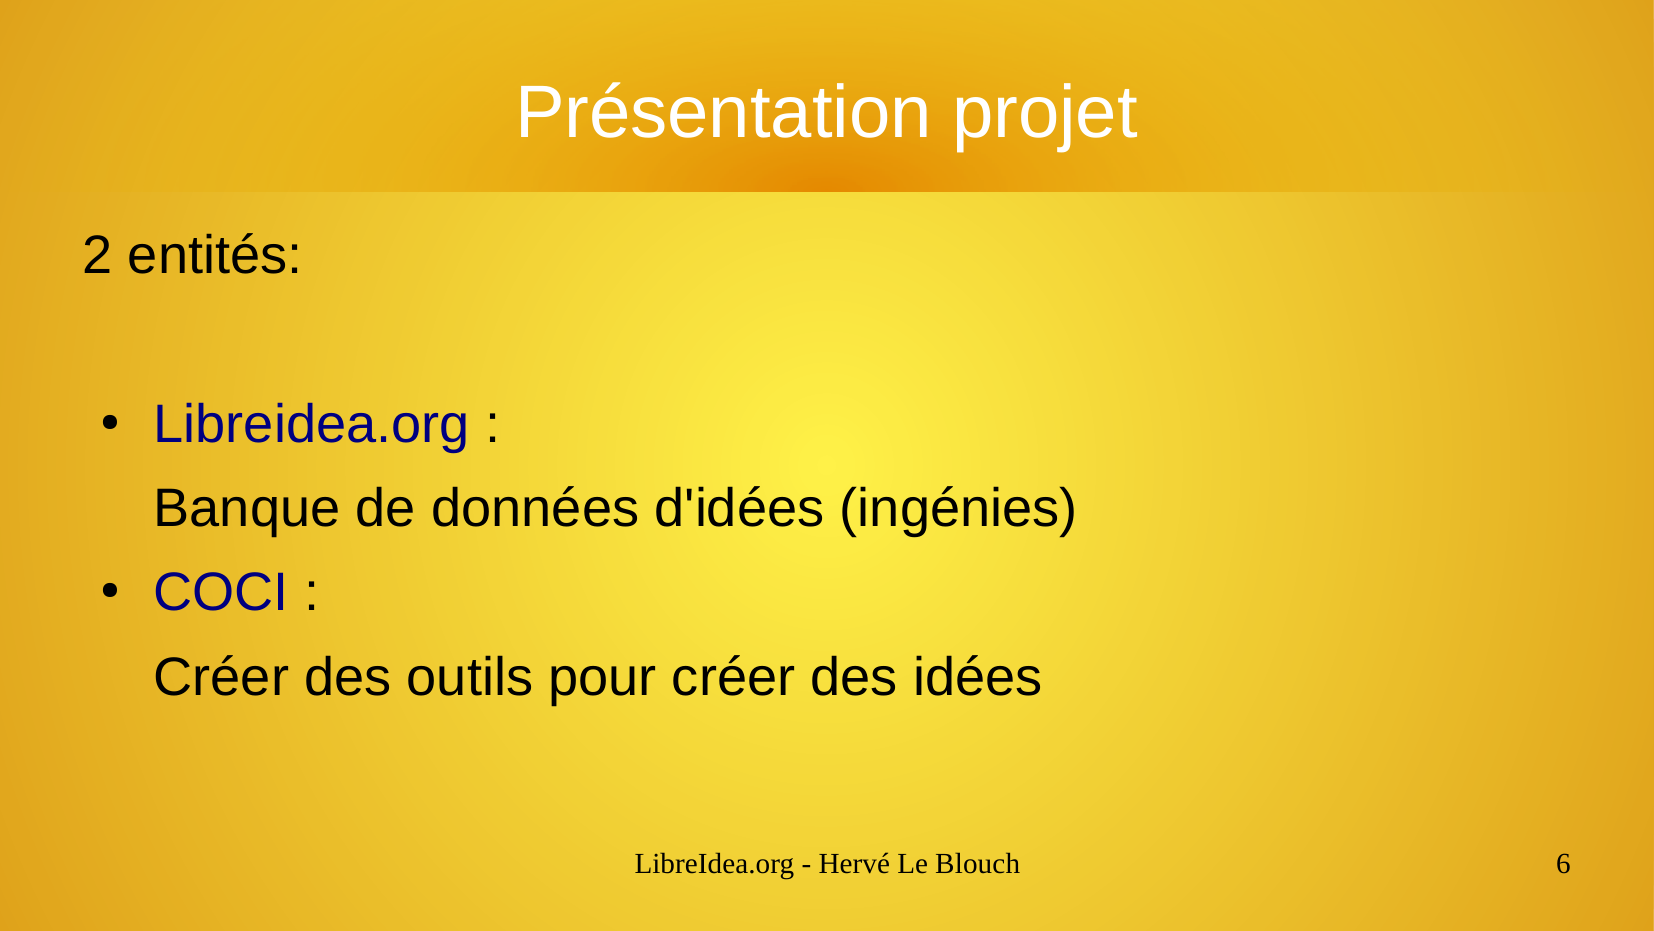

# Présentation projet
2 entités:
Libreidea.org :
Banque de données d'idées (ingénies)
COCI :
Créer des outils pour créer des idées
LibreIdea.org - Hervé Le Blouch
6